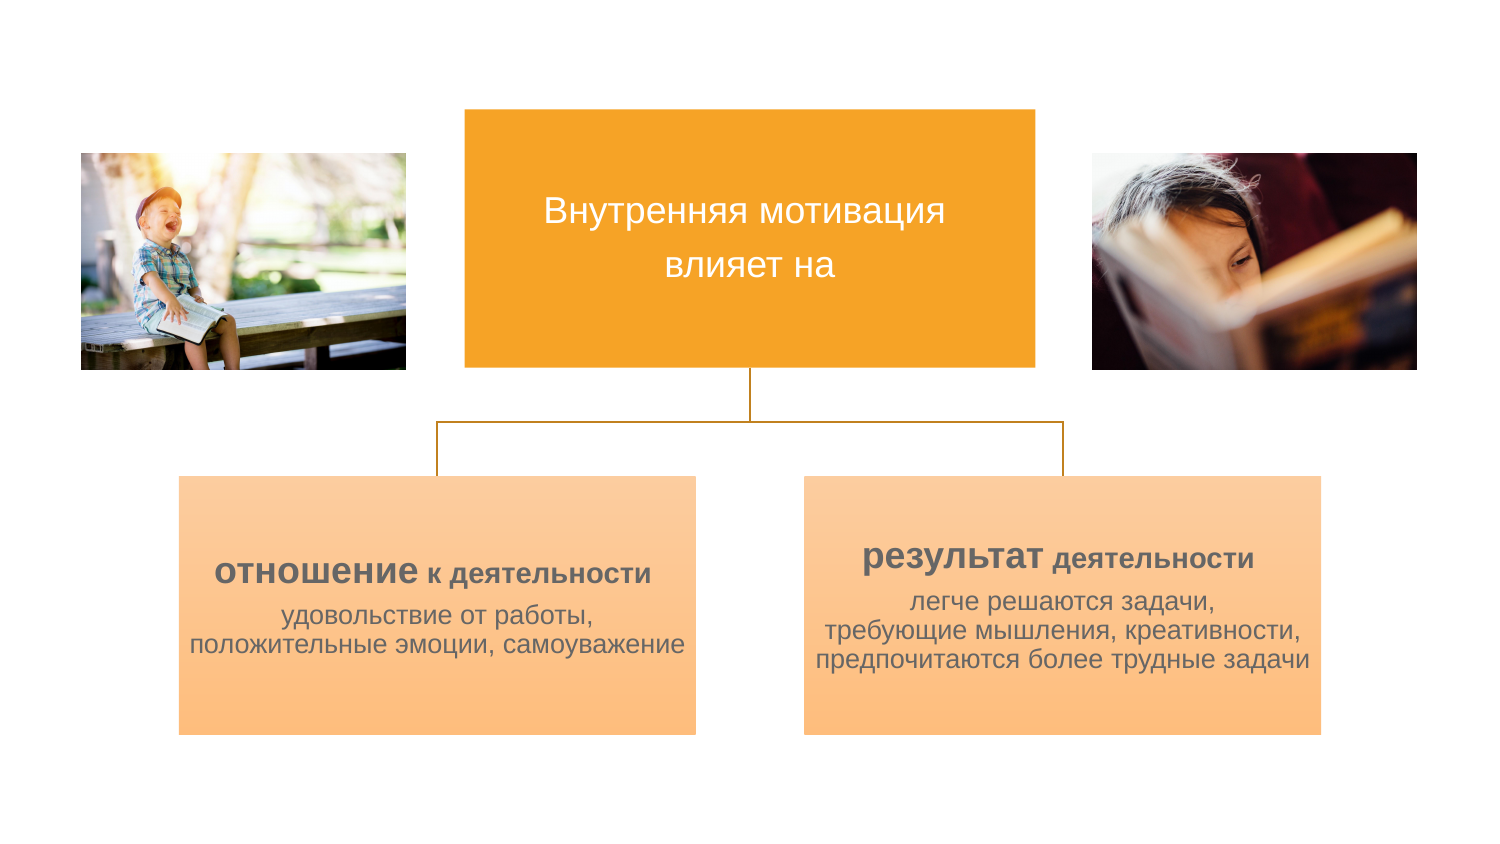

Внутренняя мотивация
влияет на
отношение к деятельности
удовольствие от работы, положительные эмоции, самоуважение
результат деятельности
легче решаются задачи, требующие мышления, креативности, предпочитаются более трудные задачи